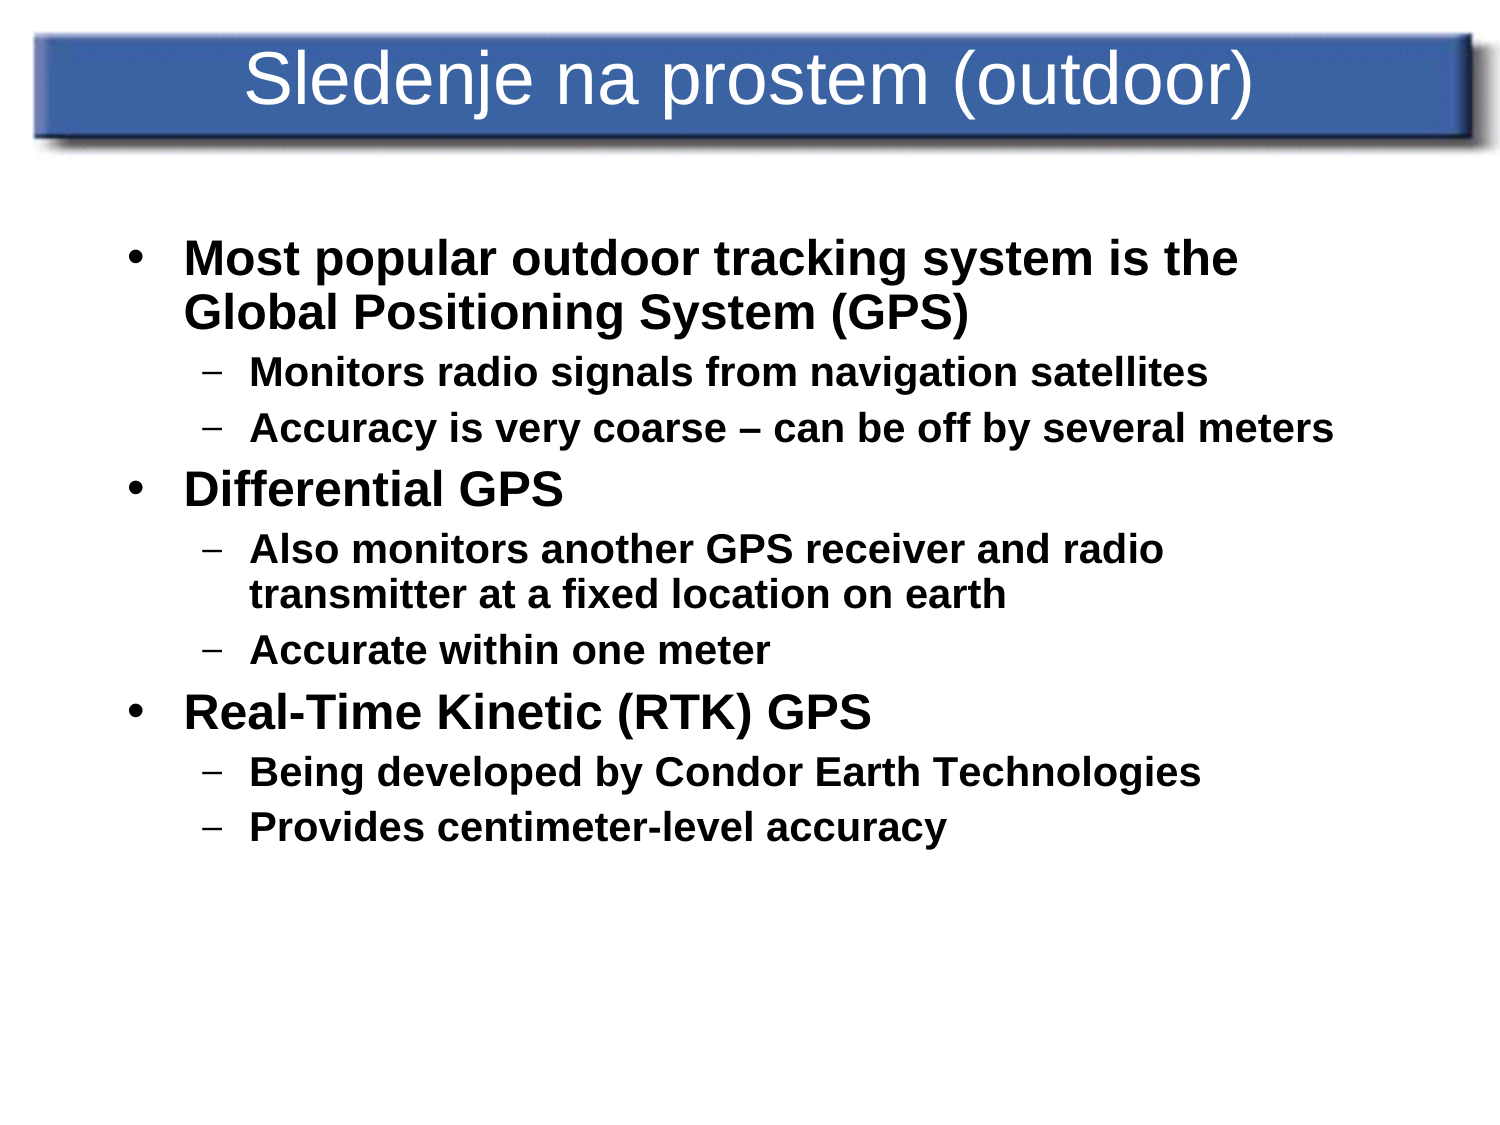

# Sledenje na prostem (outdoor)
Most popular outdoor tracking system is the Global Positioning System (GPS)
Monitors radio signals from navigation satellites
Accuracy is very coarse – can be off by several meters
Differential GPS
Also monitors another GPS receiver and radio transmitter at a fixed location on earth
Accurate within one meter
Real-Time Kinetic (RTK) GPS
Being developed by Condor Earth Technologies
Provides centimeter-level accuracy